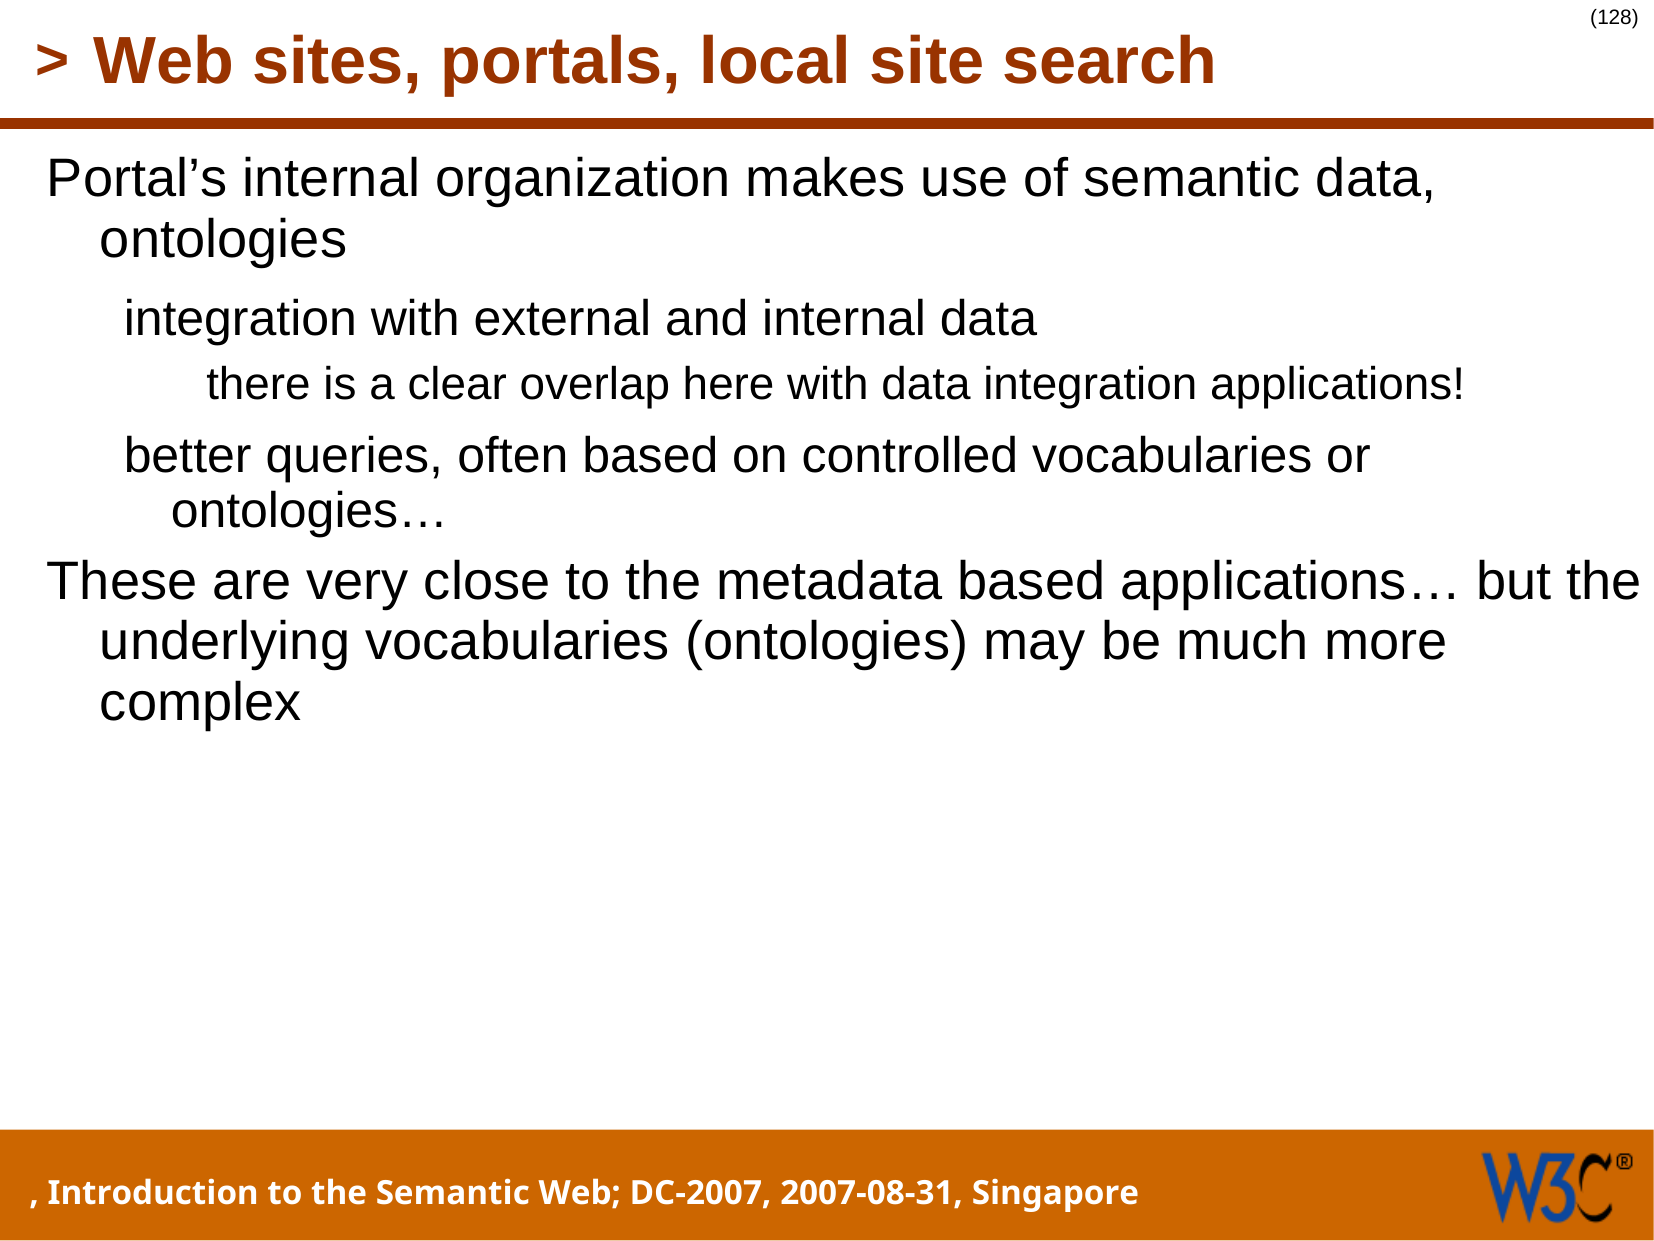

# Web sites, portals, local site search
Portal’s internal organization makes use of semantic data, ontologies
integration with external and internal data
there is a clear overlap here with data integration applications!
better queries, often based on controlled vocabularies or ontologies…
These are very close to the metadata based applications… but the underlying vocabularies (ontologies) may be much more complex